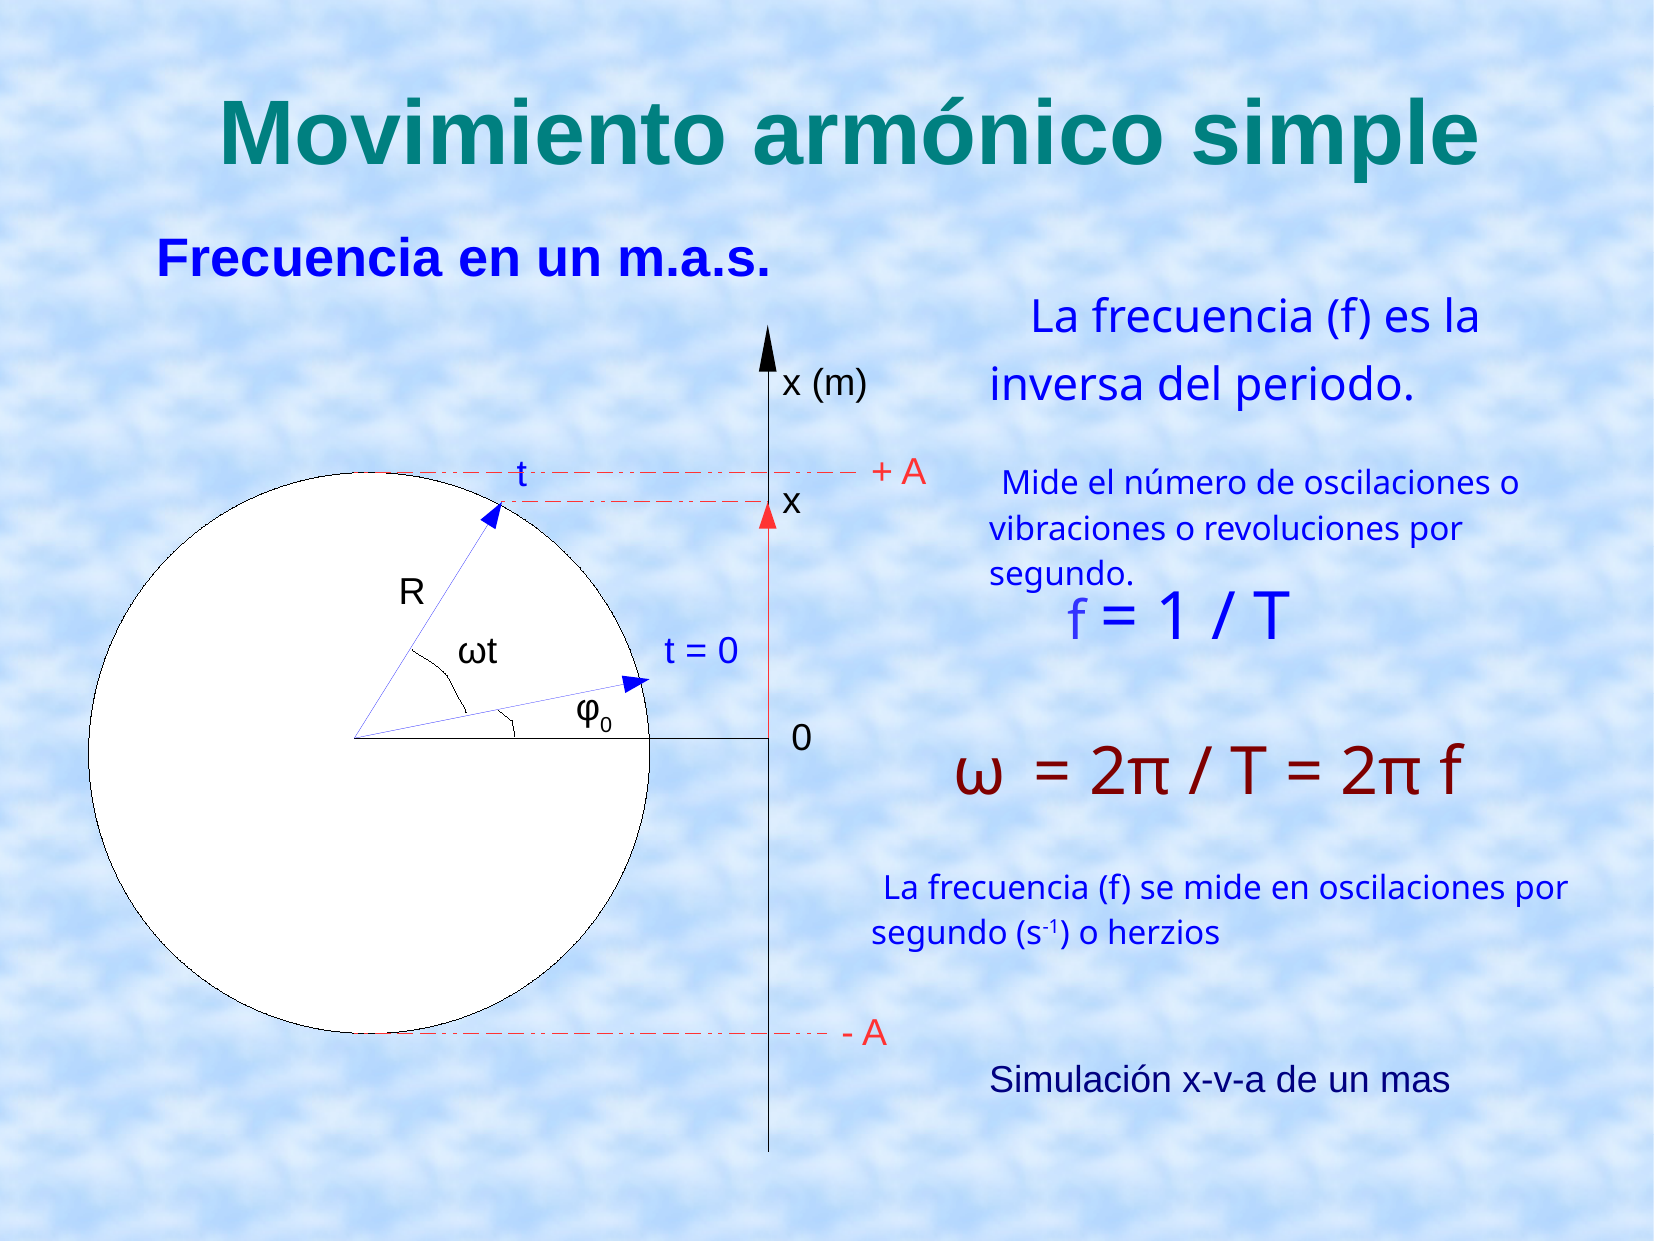

# Movimiento armónico simple
Frecuencia en un m.a.s.
 La frecuencia (f) es la inversa del periodo.
Mide el número de oscilaciones o vibraciones o revoluciones por segundo.
x (m)
+ A
t
x
f = 1 / T
R
ωt
t = 0
φ0
0
ω = 2π / T = 2π f
La frecuencia (f) se mide en oscilaciones por segundo (s-1) o herzios
- A
Simulación x-v-a de un mas